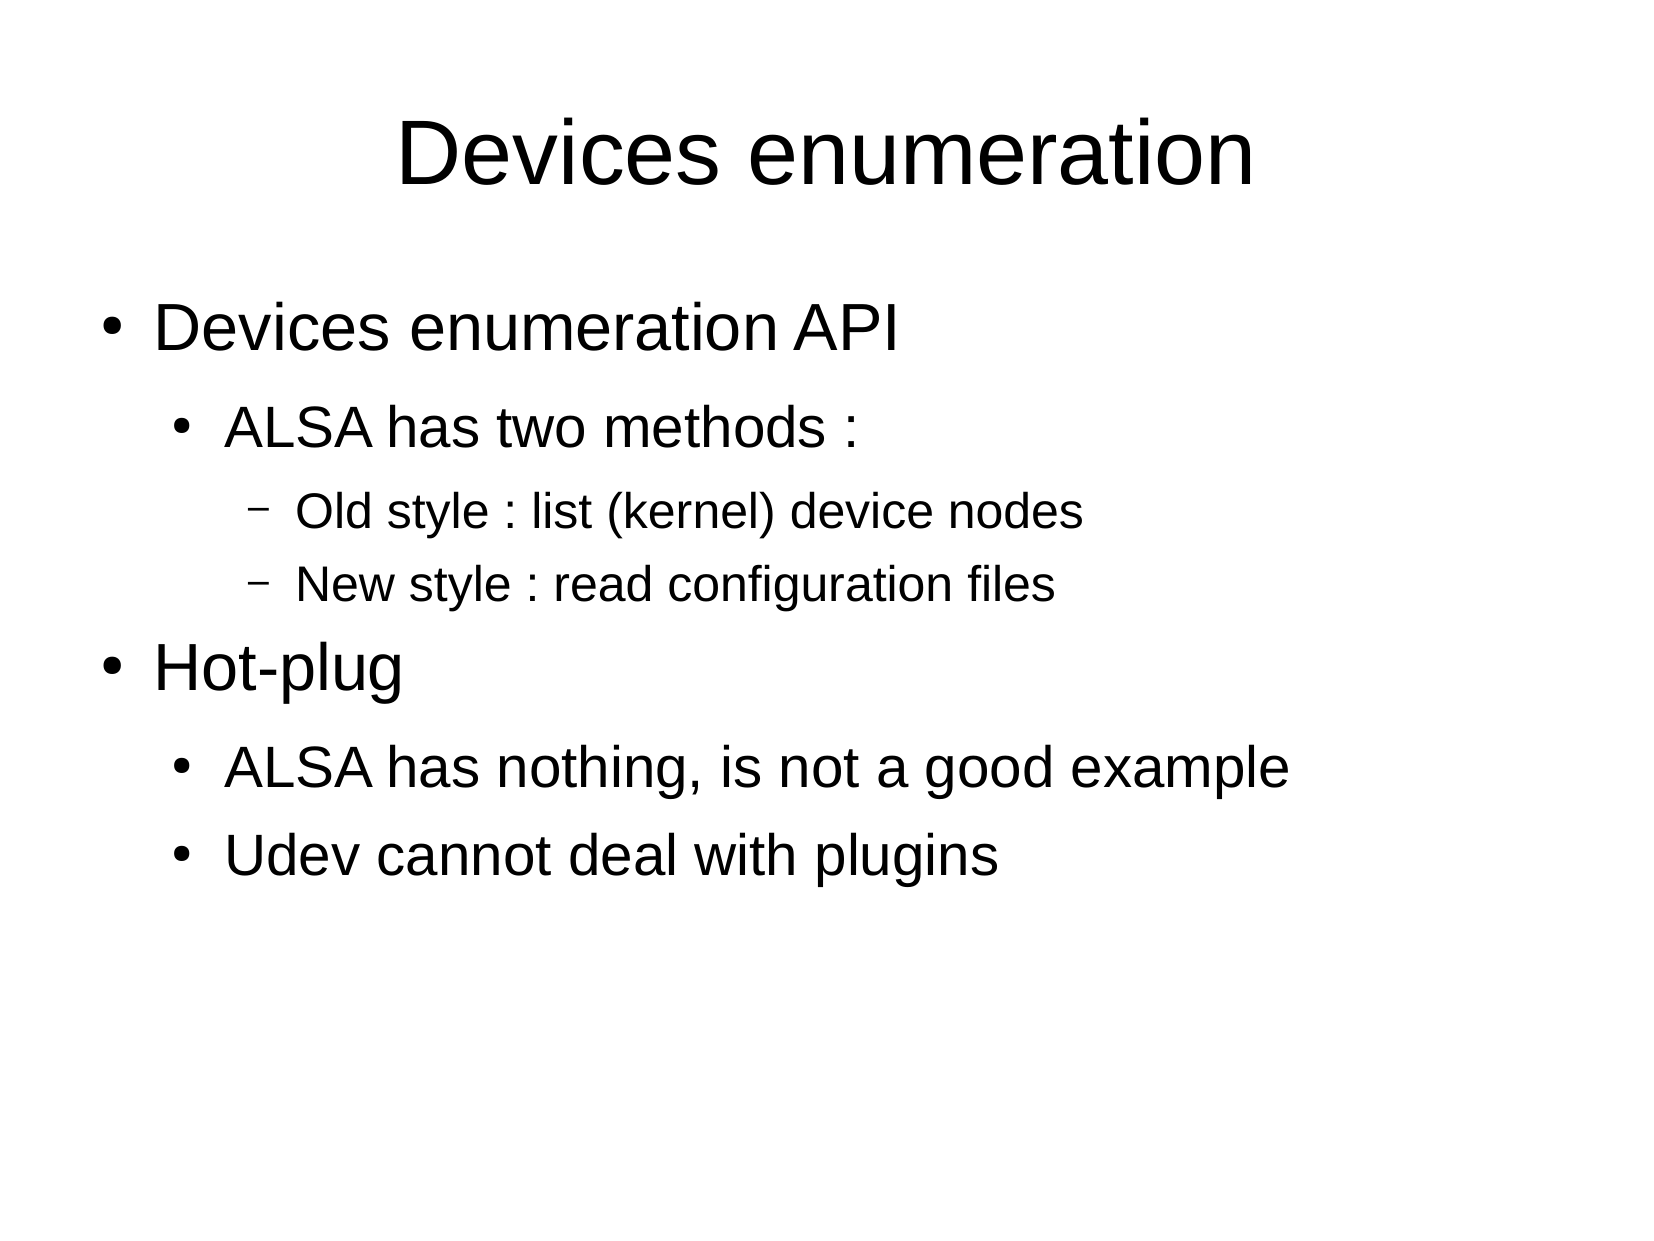

# Devices enumeration
Devices enumeration API
ALSA has two methods :
Old style : list (kernel) device nodes
New style : read configuration files
Hot-plug
ALSA has nothing, is not a good example
Udev cannot deal with plugins